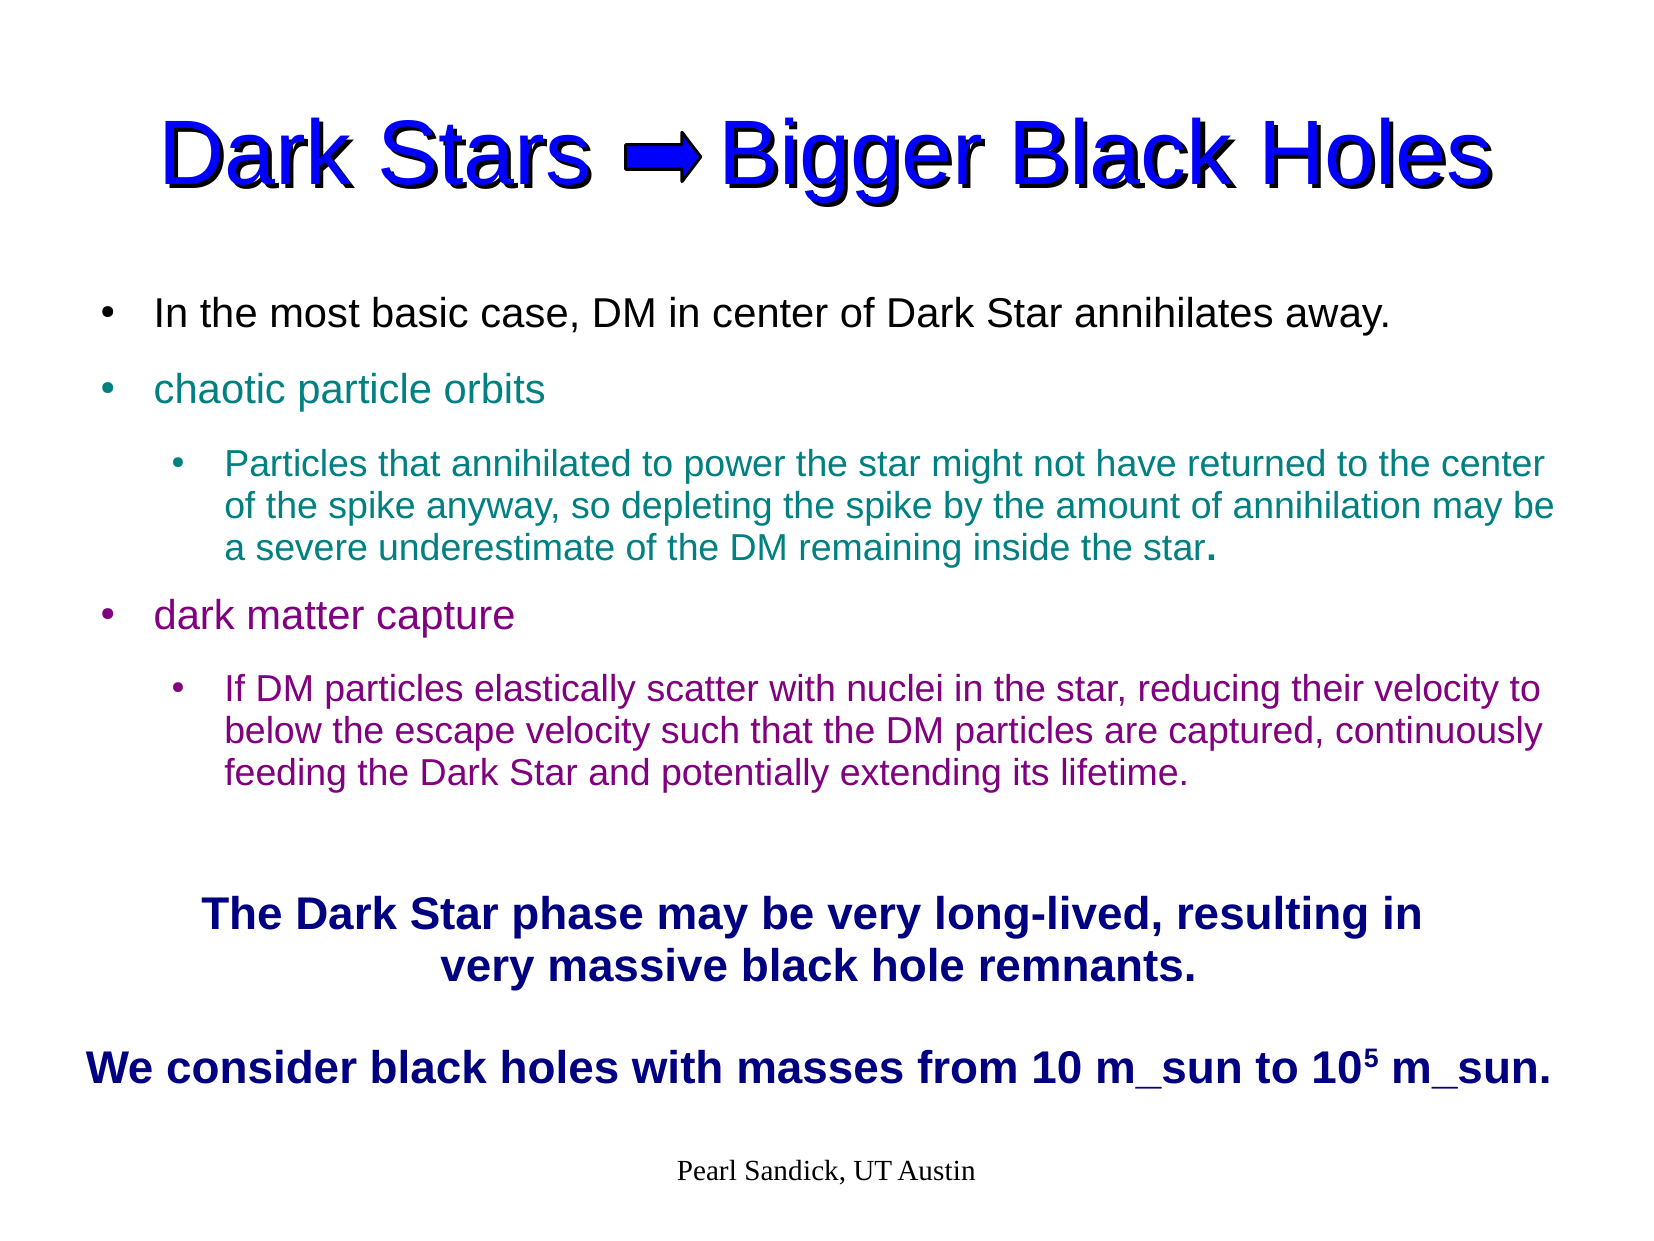

# Dark Stars Bigger Black Holes
In the most basic case, DM in center of Dark Star annihilates away.
chaotic particle orbits
Particles that annihilated to power the star might not have returned to the center of the spike anyway, so depleting the spike by the amount of annihilation may be a severe underestimate of the DM remaining inside the star.
dark matter capture
If DM particles elastically scatter with nuclei in the star, reducing their velocity to below the escape velocity such that the DM particles are captured, continuously feeding the Dark Star and potentially extending its lifetime.
The Dark Star phase may be very long-lived, resulting in
very massive black hole remnants.
We consider black holes with masses from 10 m_sun to 105 m_sun.
Pearl Sandick, UT Austin